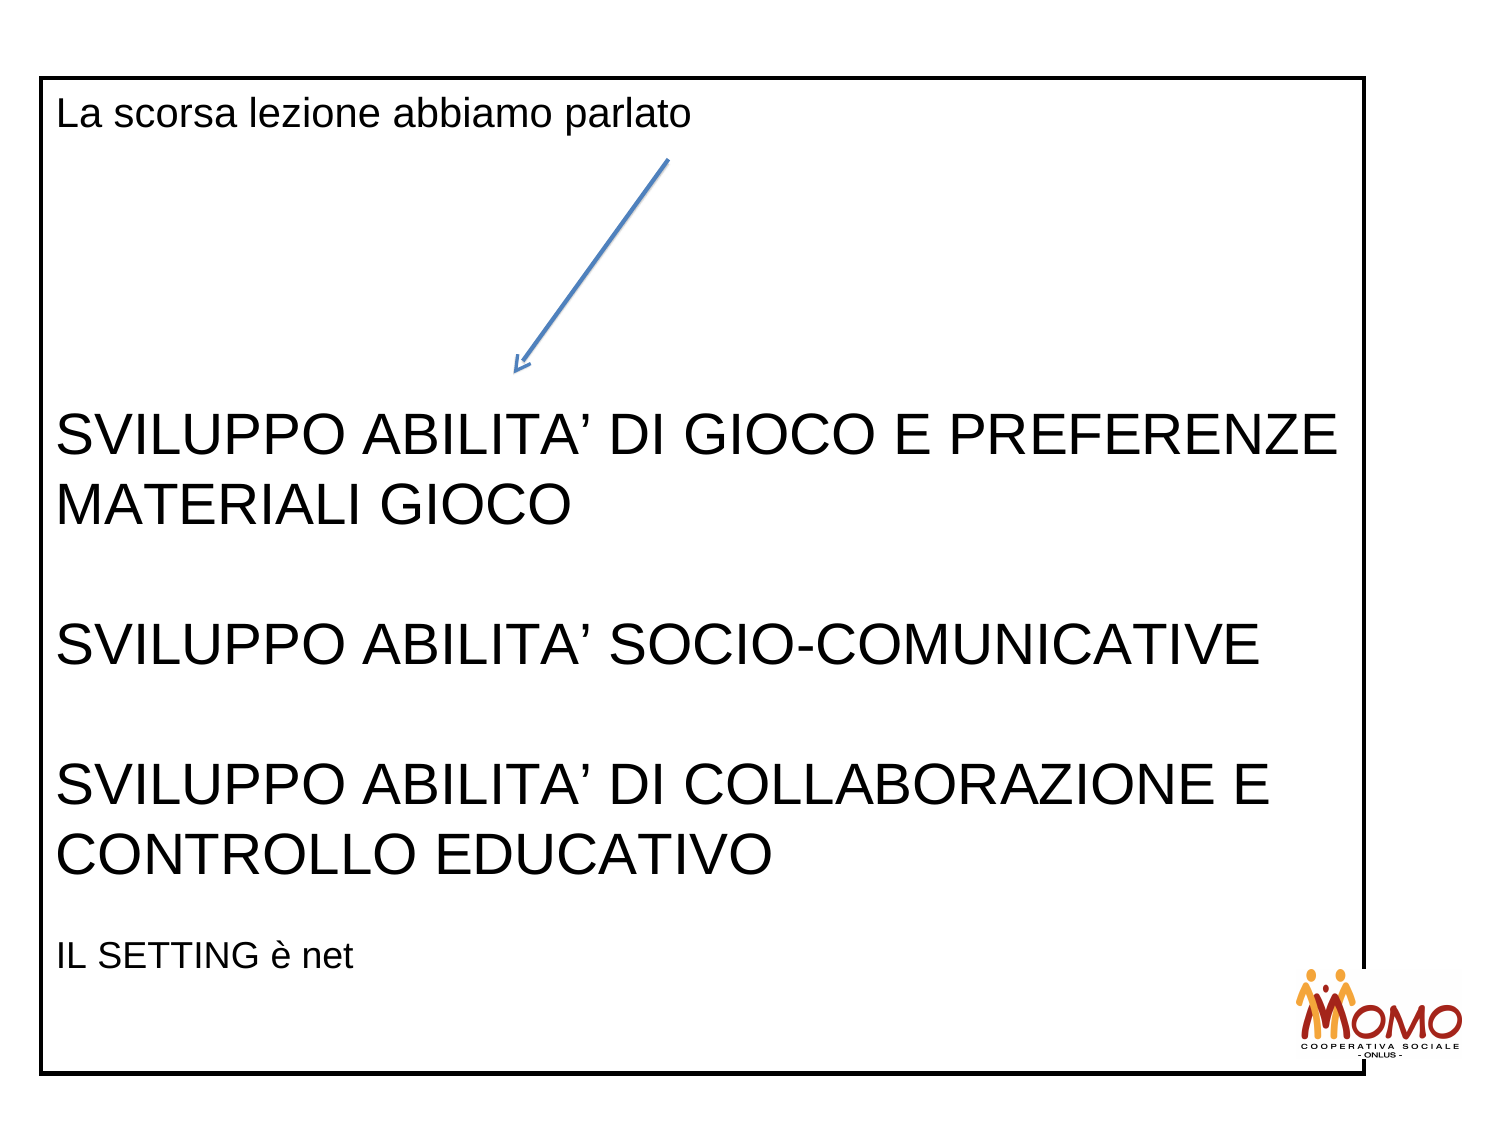

La scorsa lezione abbiamo parlato
SVILUPPO ABILITA’ DI GIOCO E PREFERENZE MATERIALI GIOCO
SVILUPPO ABILITA’ SOCIO-COMUNICATIVE
SVILUPPO ABILITA’ DI COLLABORAZIONE E CONTROLLO EDUCATIVO
IL SETTING è net